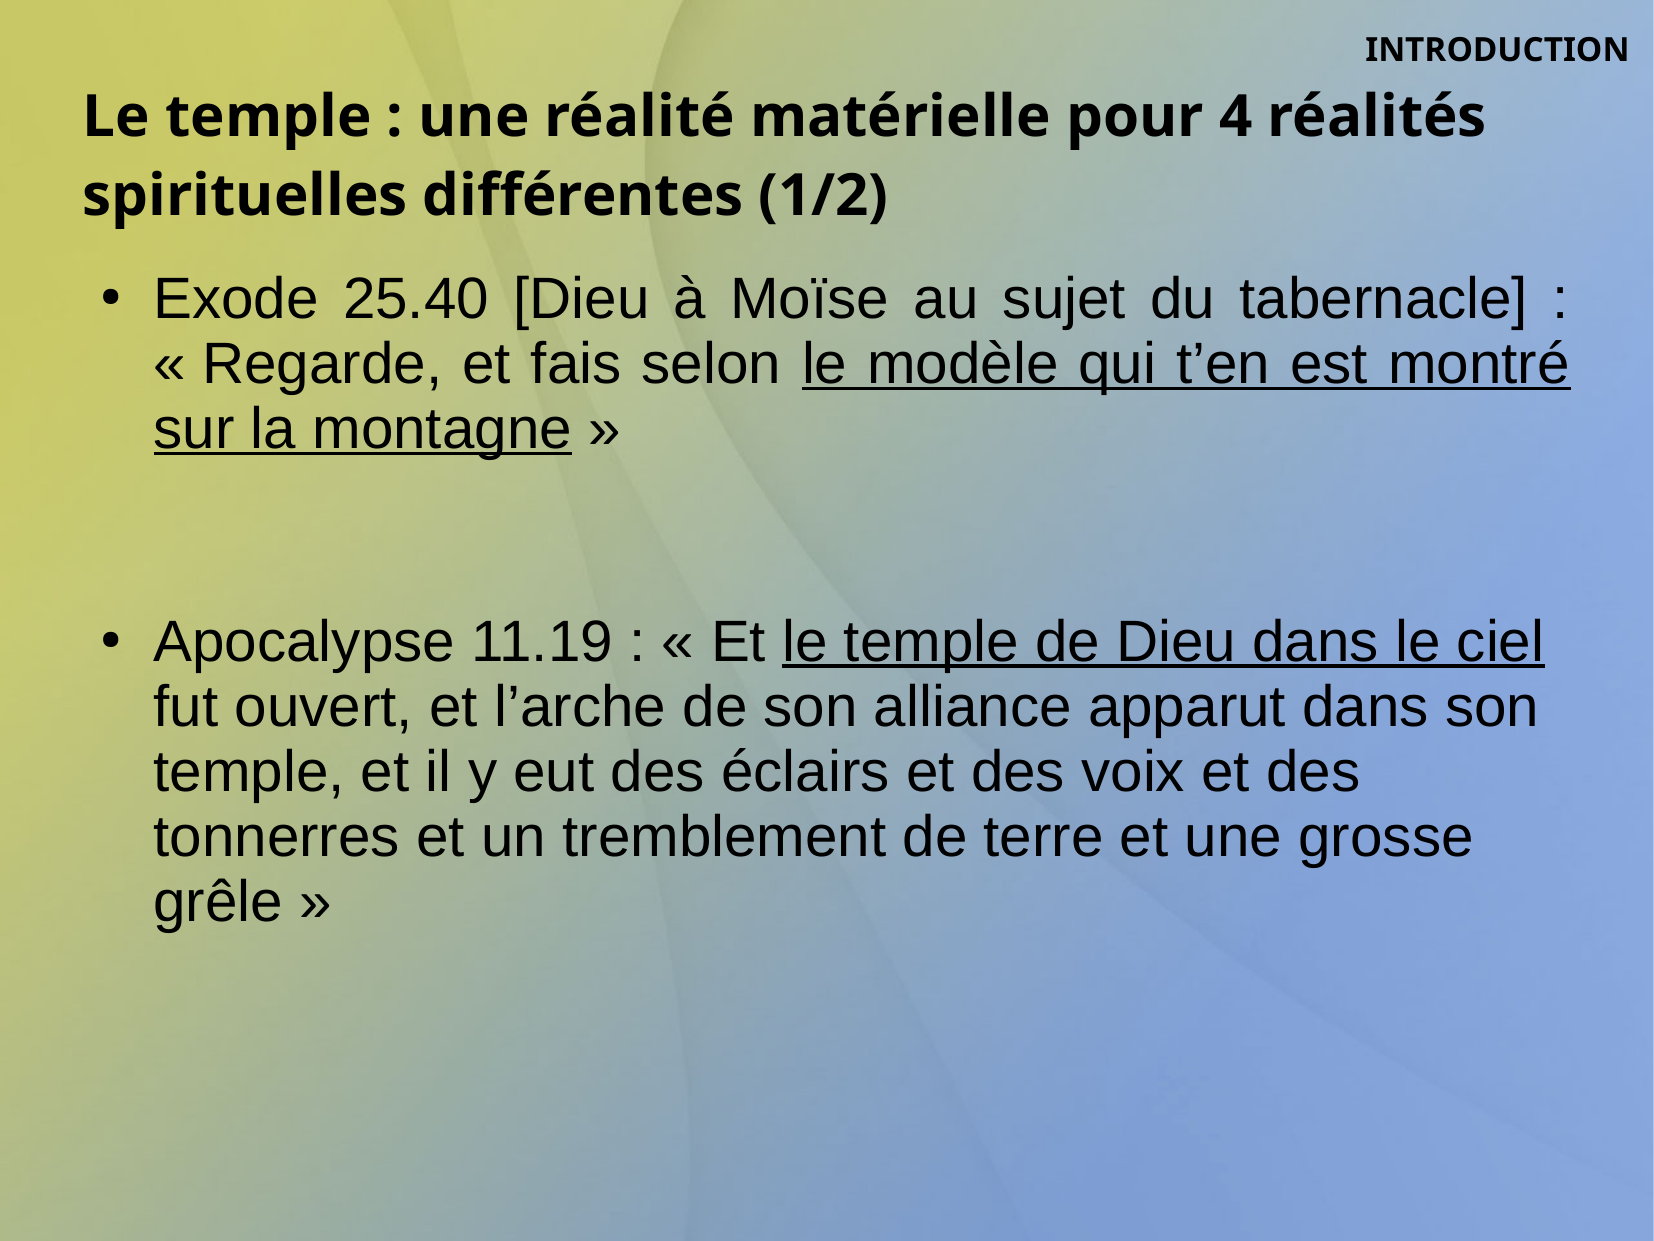

INTRODUCTION
Le temple : une réalité matérielle pour 4 réalités spirituelles différentes (1/2)
# Exode 25.40 [Dieu à Moïse au sujet du tabernacle] : « Regarde, et fais selon le modèle qui t’en est montré sur la montagne »
Apocalypse 11.19 : « Et le temple de Dieu dans le ciel fut ouvert, et l’arche de son alliance apparut dans son temple, et il y eut des éclairs et des voix et des tonnerres et un tremblement de terre et une grosse grêle »